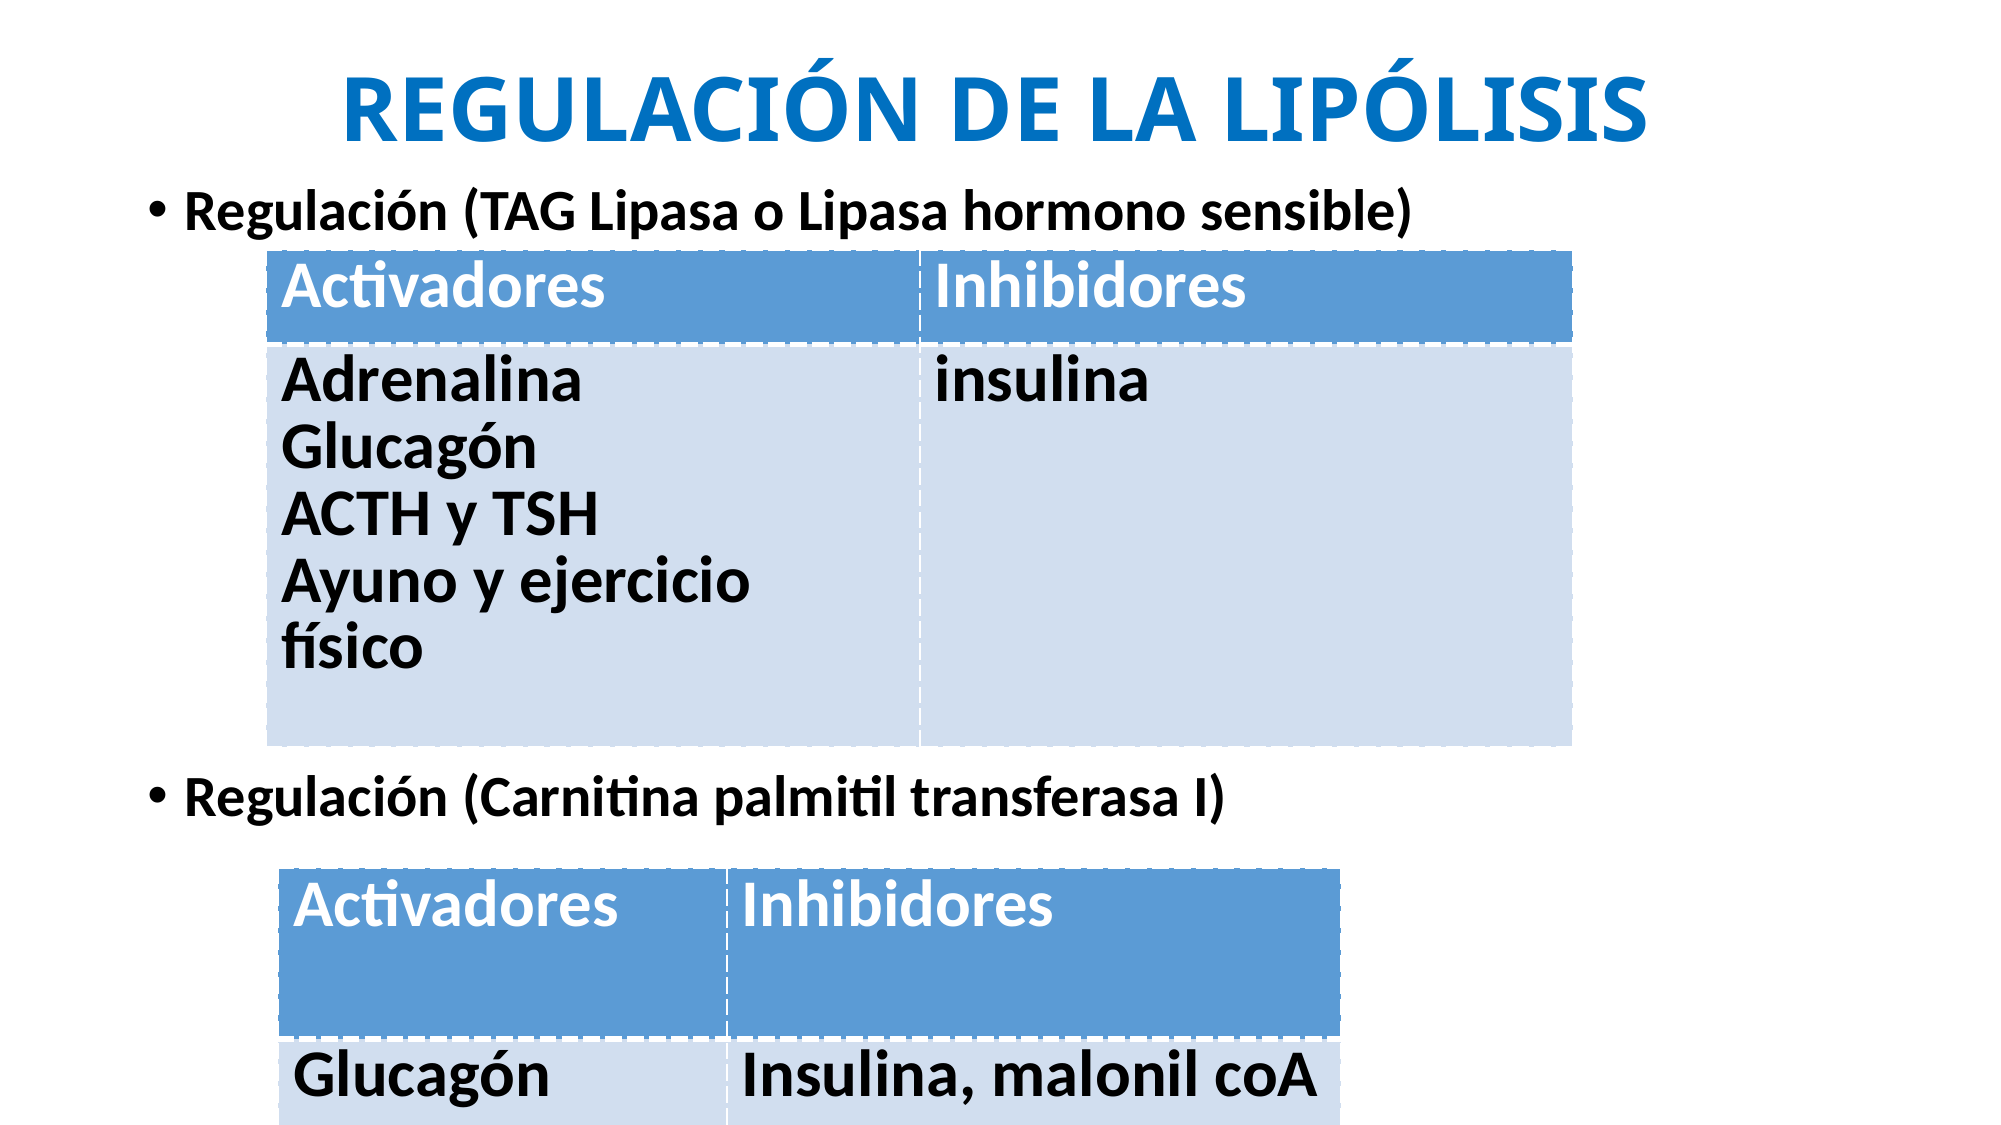

# REGULACIÓN DE LA LIPÓLISIS
Regulación (TAG Lipasa o Lipasa hormono sensible)
Regulación (Carnitina palmitil transferasa I)
| Activadores | Inhibidores |
| --- | --- |
| Adrenalina Glucagón ACTH y TSH Ayuno y ejercicio físico | insulina |
| Activadores | Inhibidores |
| --- | --- |
| Glucagón | Insulina, malonil coA |